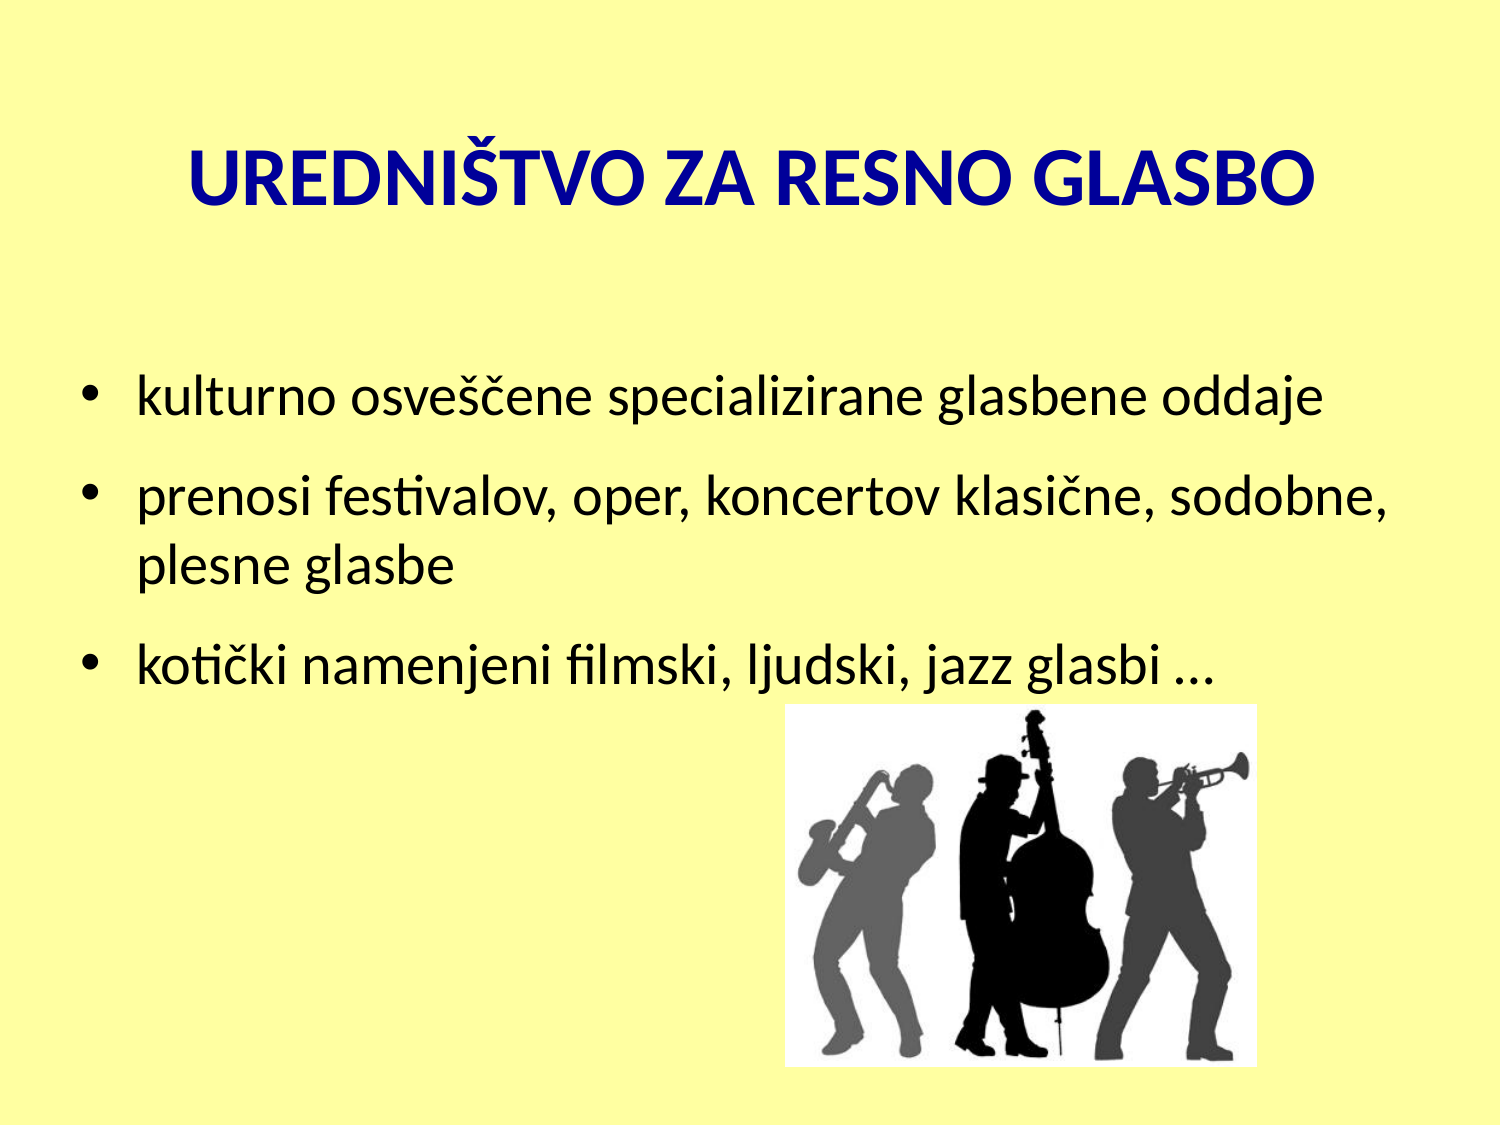

# UREDNIŠTVO ZA RESNO GLASBO
kulturno osveščene specializirane glasbene oddaje
prenosi festivalov, oper, koncertov klasične, sodobne, plesne glasbe
kotički namenjeni filmski, ljudski, jazz glasbi …